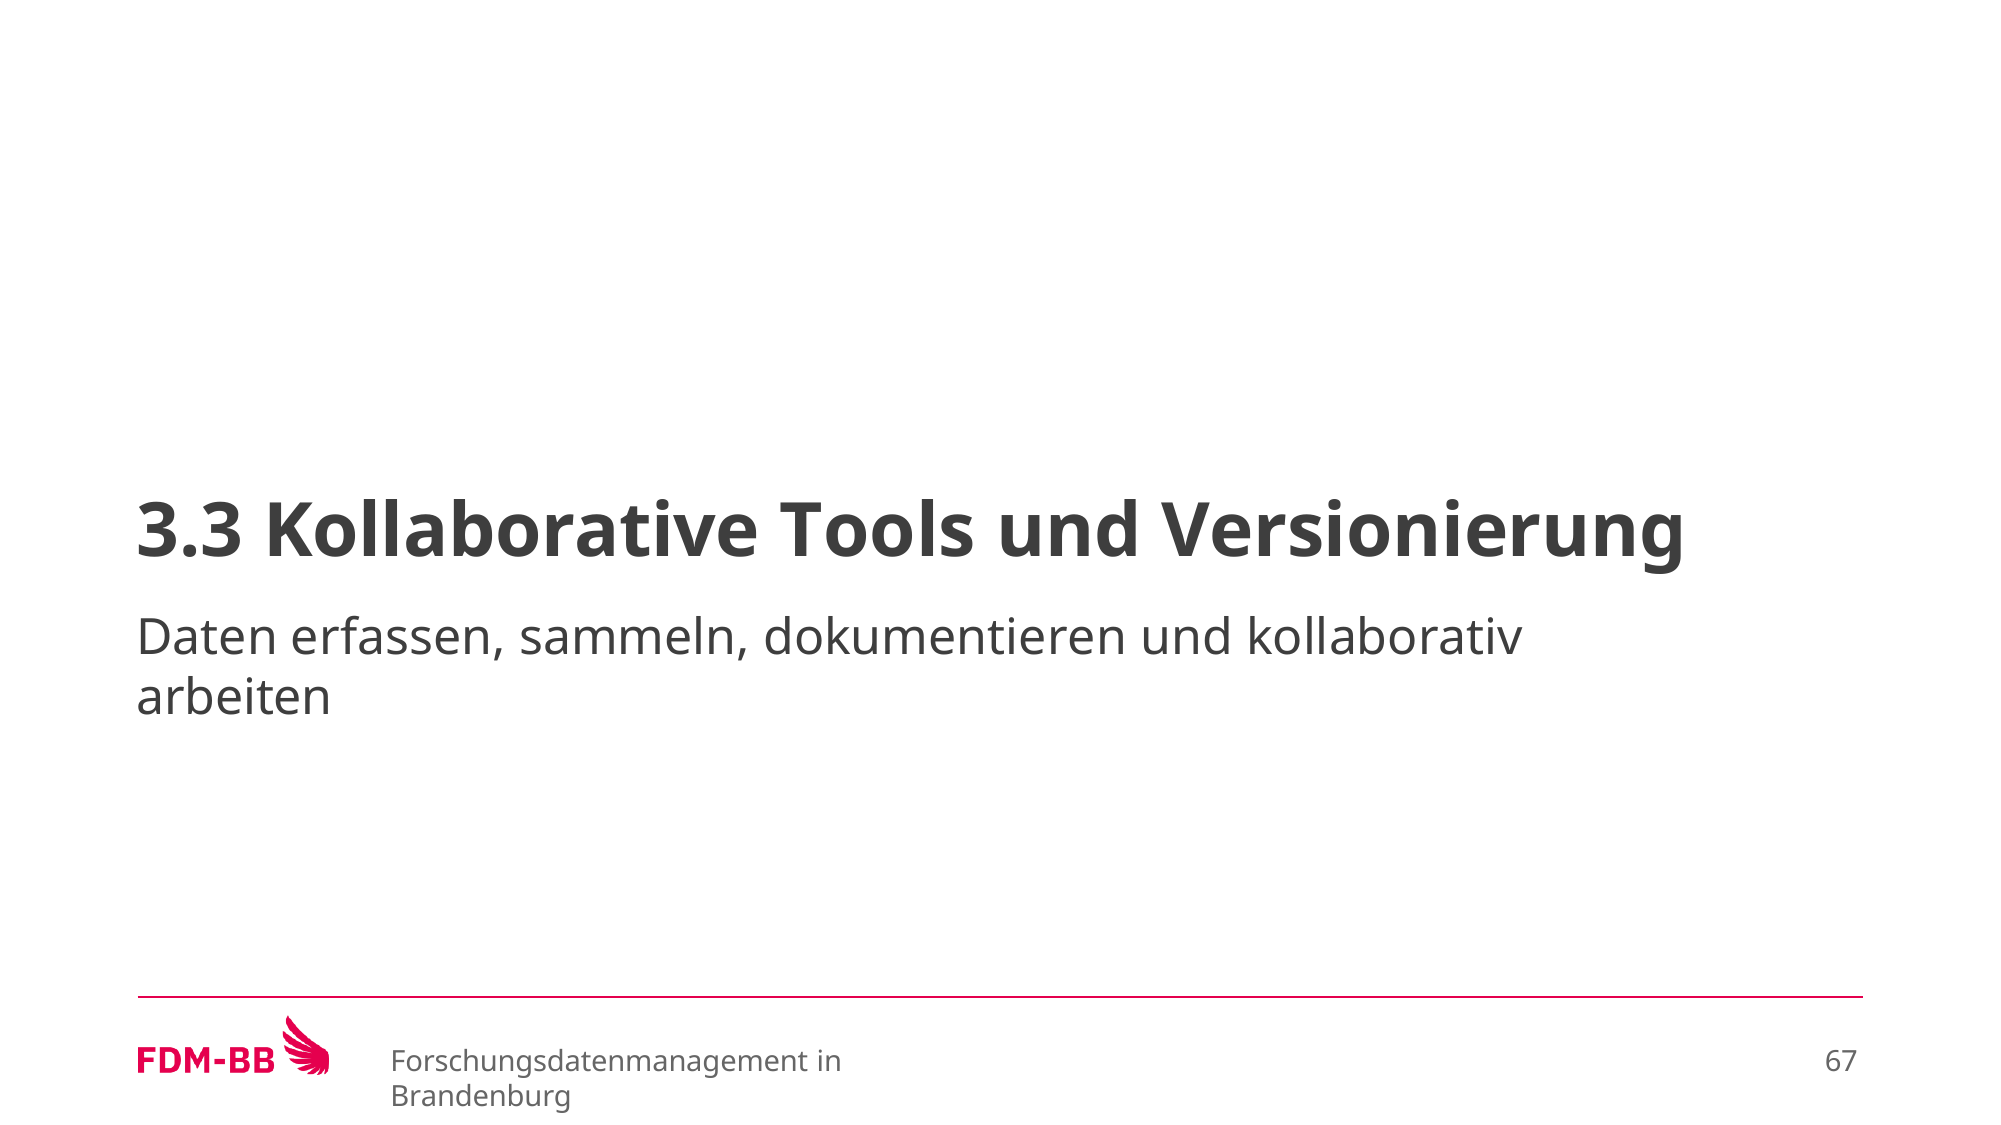

# 3.3 Kollaborative Tools und Versionierung
Daten erfassen, sammeln, dokumentieren und kollaborativ arbeiten
Forschungsdatenmanagement in Brandenburg
67